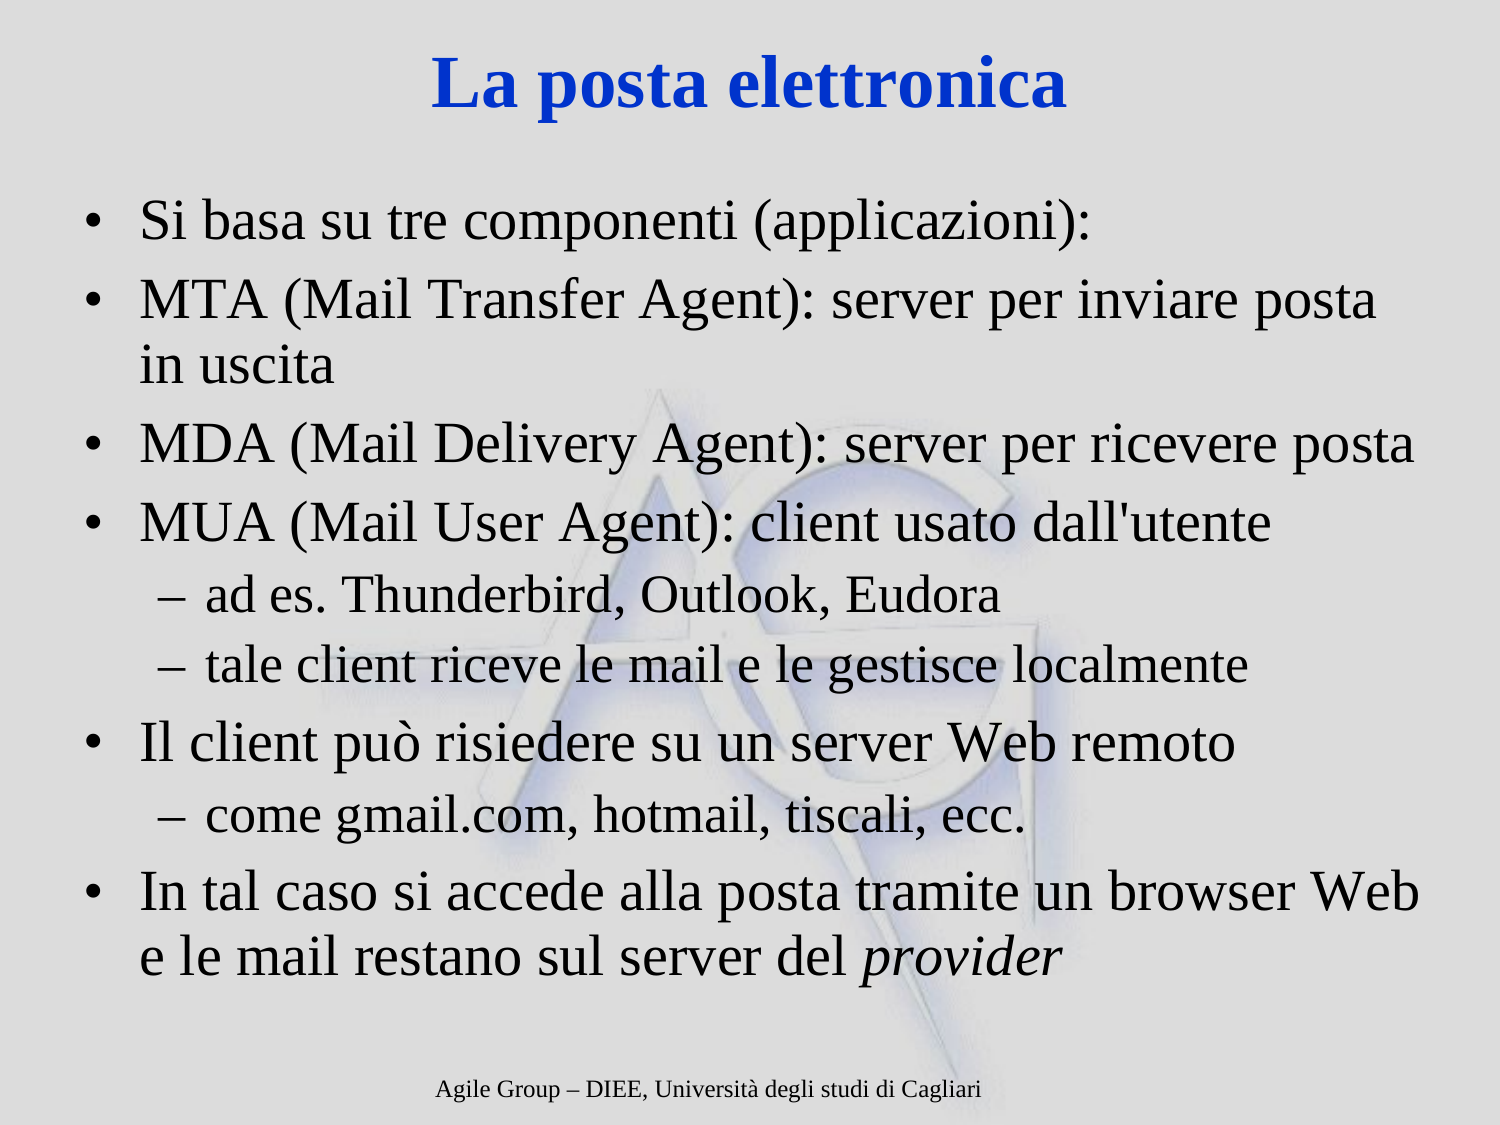

# La posta elettronica
Si basa su tre componenti (applicazioni):
MTA (Mail Transfer Agent): server per inviare posta in uscita
MDA (Mail Delivery Agent): server per ricevere posta
MUA (Mail User Agent): client usato dall'utente
ad es. Thunderbird, Outlook, Eudora
tale client riceve le mail e le gestisce localmente
Il client può risiedere su un server Web remoto
come gmail.com, hotmail, tiscali, ecc.
In tal caso si accede alla posta tramite un browser Web e le mail restano sul server del provider